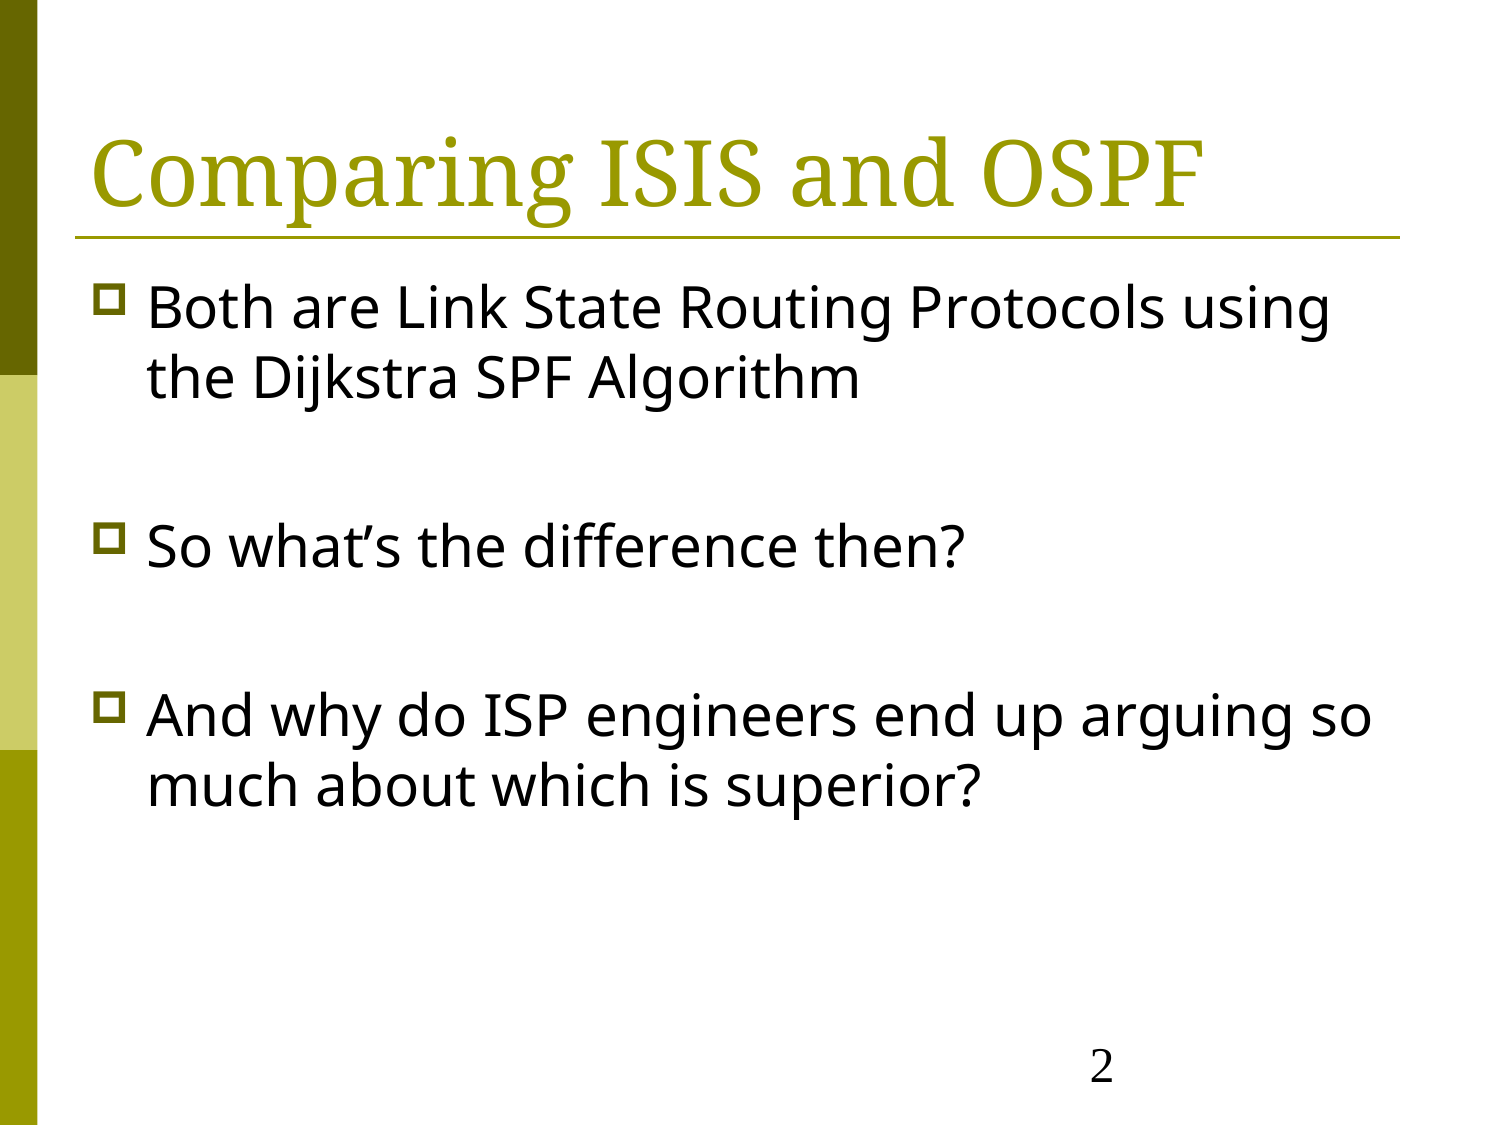

# Comparing ISIS and OSPF
Both are Link State Routing Protocols using the Dijkstra SPF Algorithm
So what’s the difference then?
And why do ISP engineers end up arguing so much about which is superior?
2